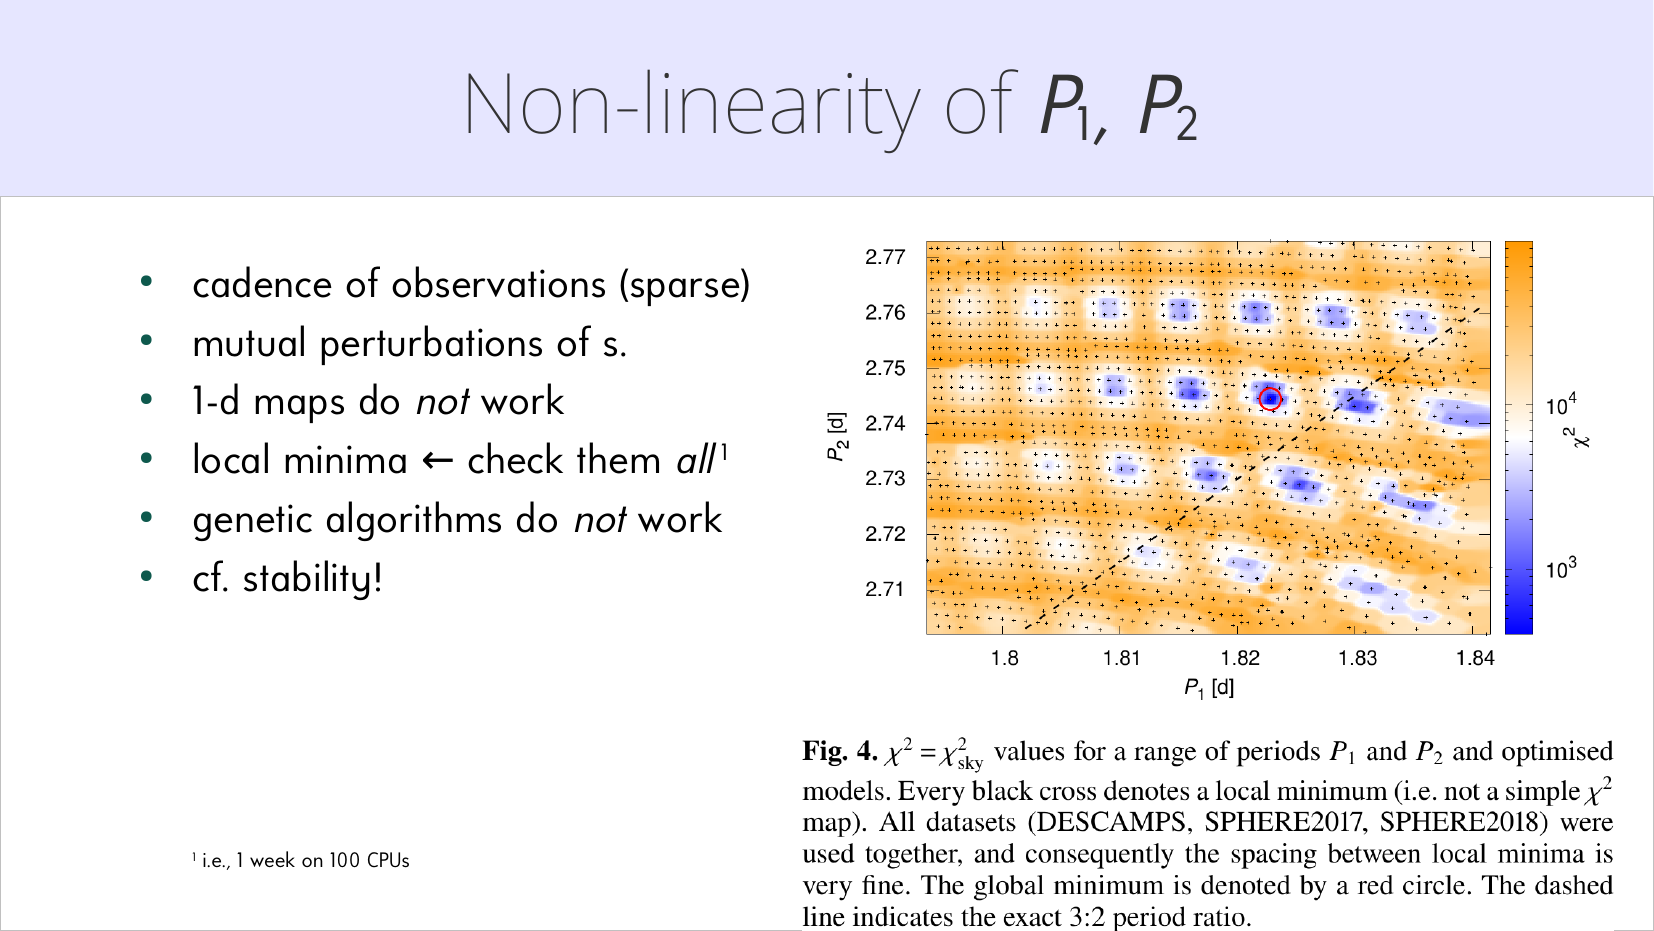

# Non-linearity of P1, P2
cadence of observations (sparse)
mutual perturbations of s.
1-d maps do not work
local minima ← check them all 1
genetic algorithms do not work
cf. stability!
1 i.e., 1 week on 100 CPUs